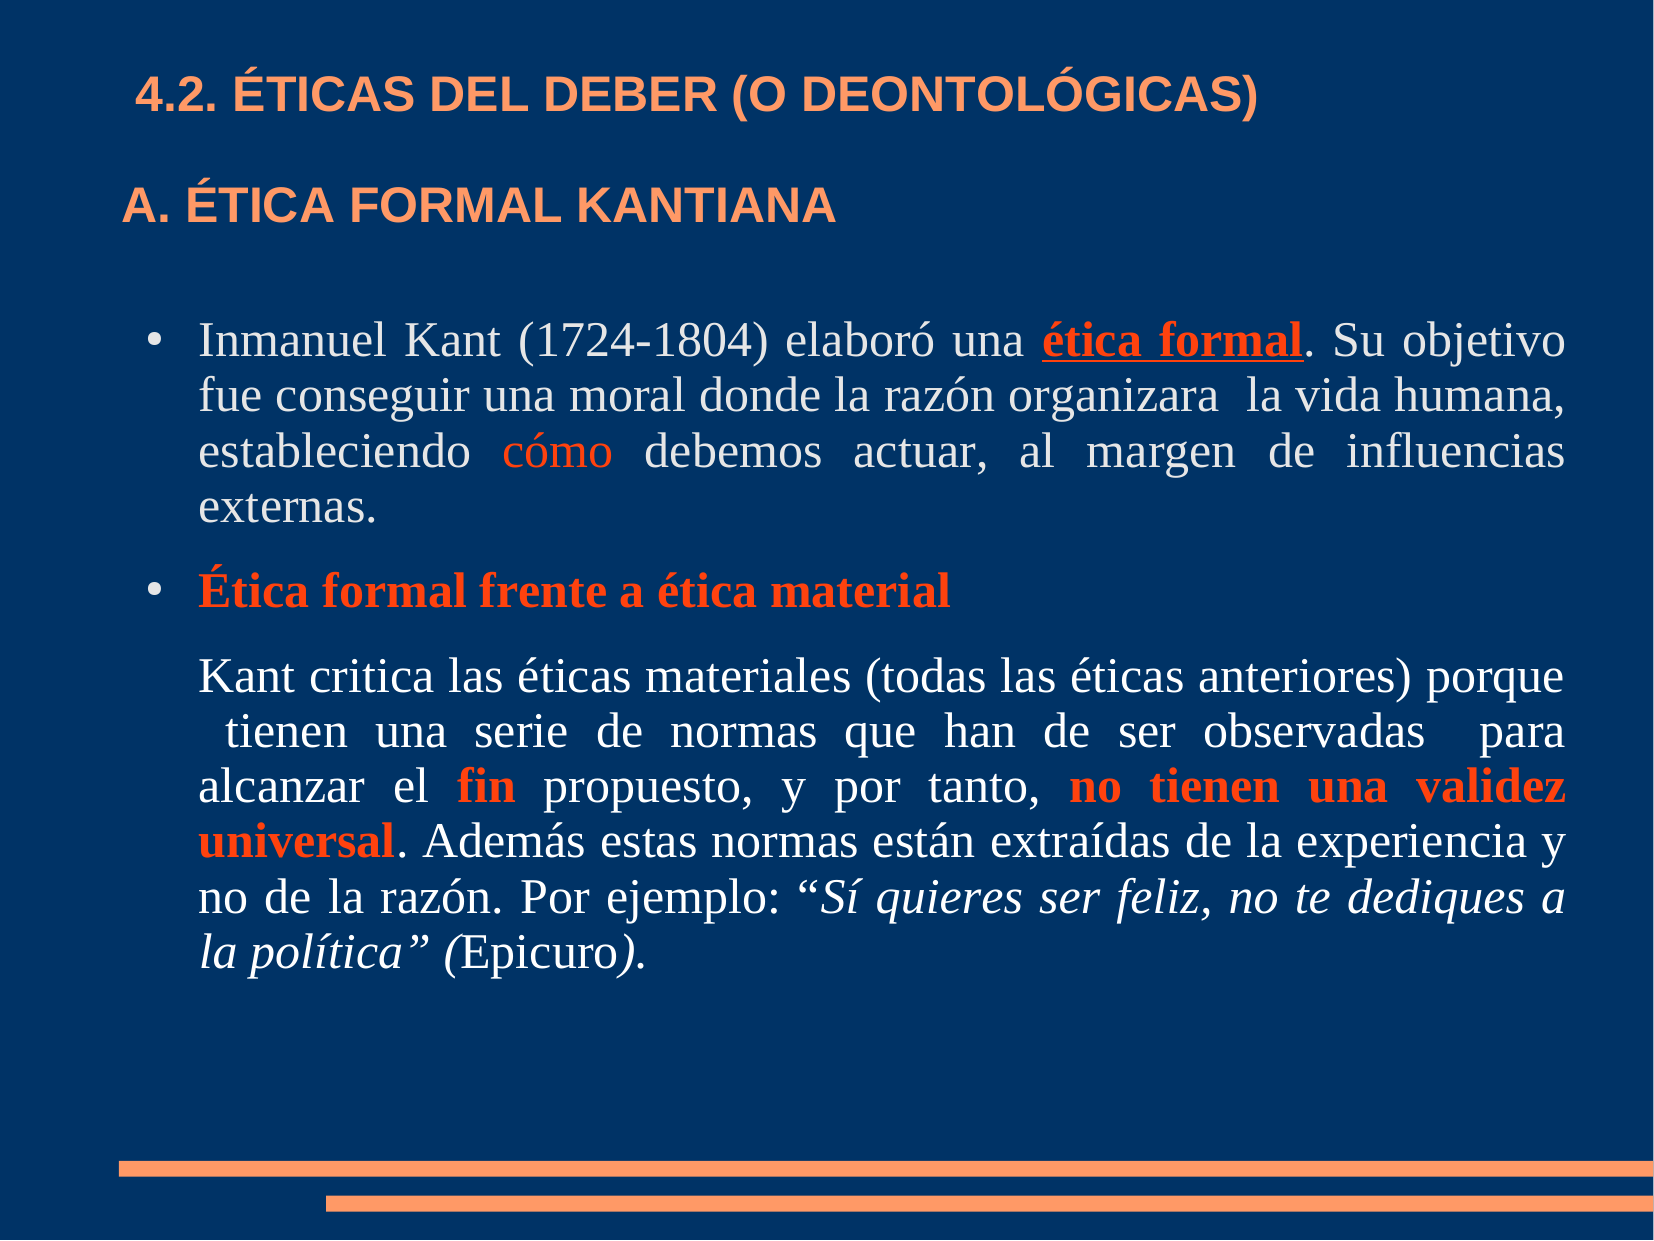

# 4.2. ÉTICAS DEL DEBER (O DEONTOLÓGICAS) A. ÉTICA FORMAL KANTIANA
Inmanuel Kant (1724-1804) elaboró una ética formal. Su objetivo fue conseguir una moral donde la razón organizara la vida humana, estableciendo cómo debemos actuar, al margen de influencias externas.
Ética formal frente a ética material
Kant critica las éticas materiales (todas las éticas anteriores) porque tienen una serie de normas que han de ser observadas para alcanzar el fin propuesto, y por tanto, no tienen una validez universal. Además estas normas están extraídas de la experiencia y no de la razón. Por ejemplo: “Sí quieres ser feliz, no te dediques a la política” (Epicuro).